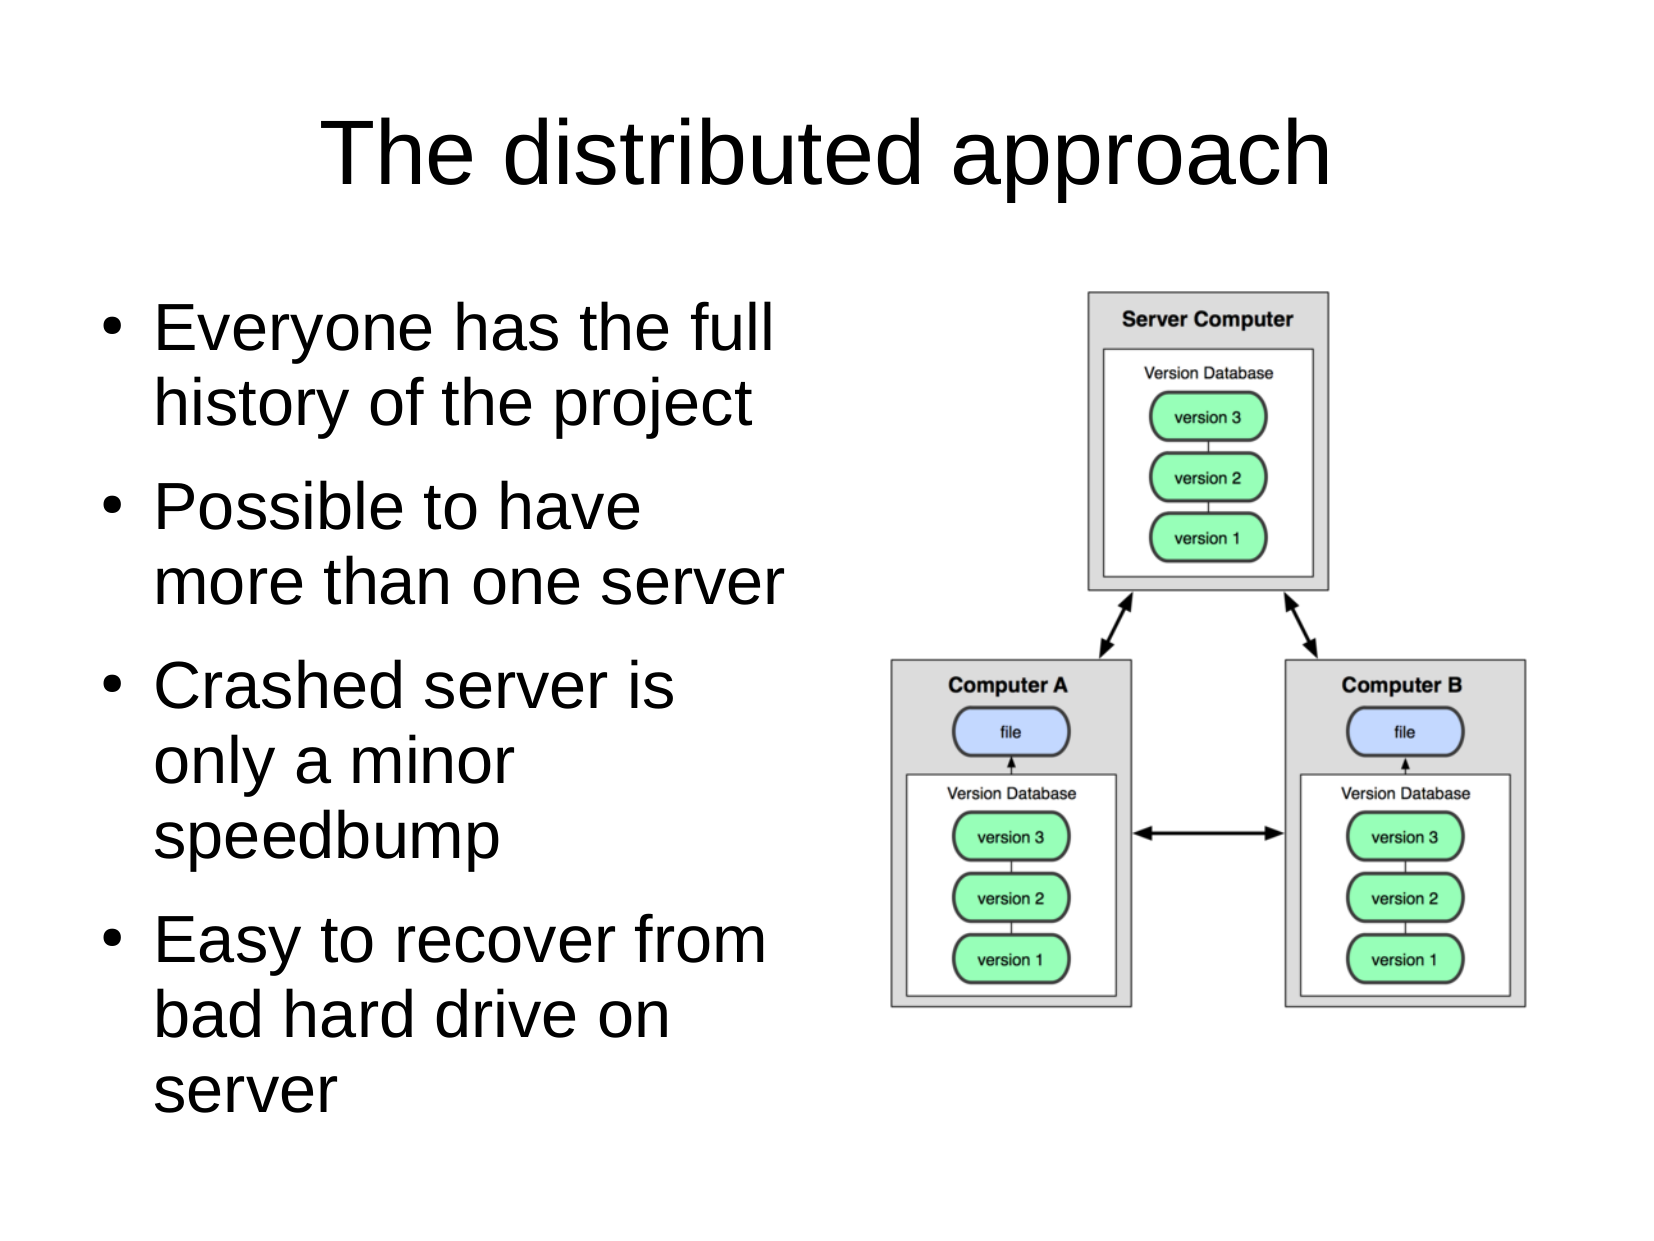

# The distributed approach
Everyone has the full history of the project
Possible to have more than one server
Crashed server is only a minor speedbump
Easy to recover from bad hard drive on server